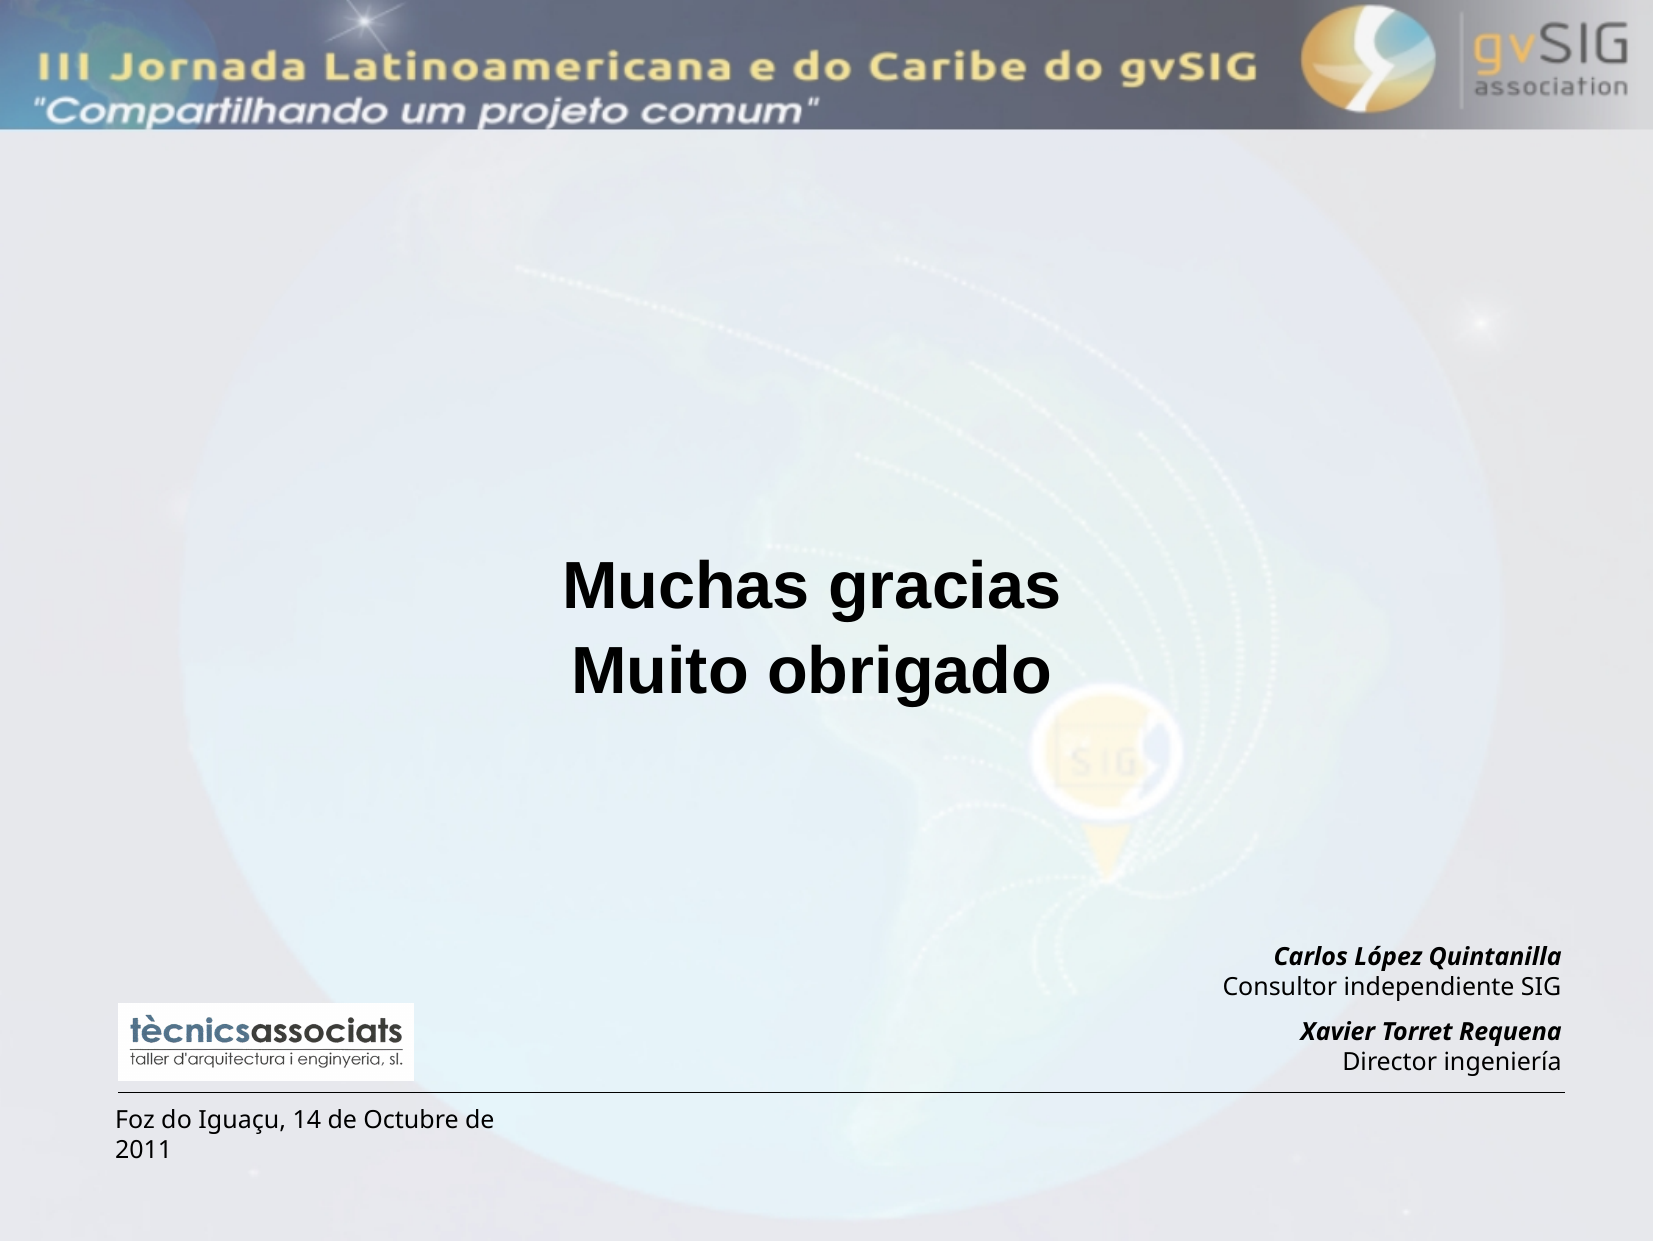

# Muchas gracias
Muito obrigado
Carlos López Quintanilla
Consultor independiente SIG
Xavier Torret Requena
Director ingeniería
Foz do Iguaçu, 14 de Octubre de 2011